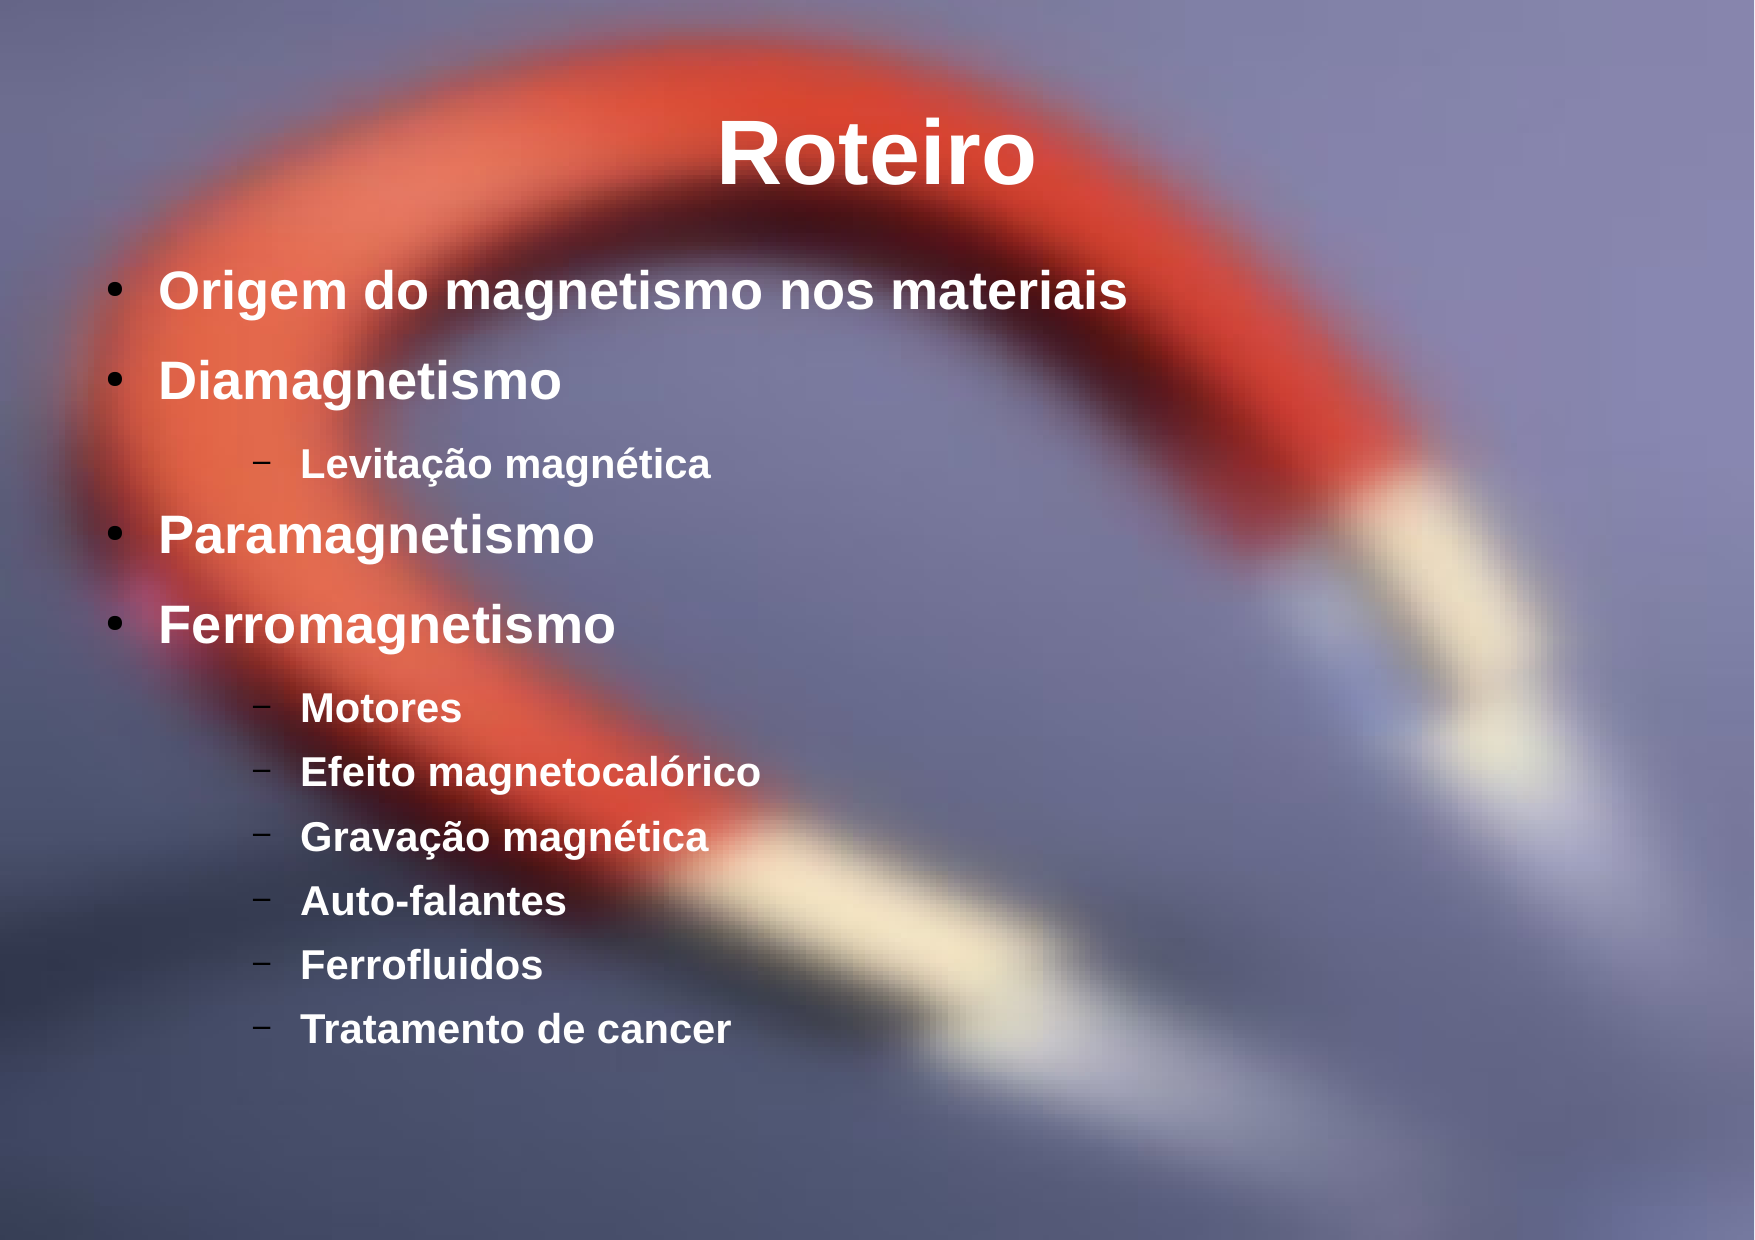

# Roteiro
Origem do magnetismo nos materiais
Diamagnetismo
Levitação magnética
Paramagnetismo
Ferromagnetismo
Motores
Efeito magnetocalórico
Gravação magnética
Auto-falantes
Ferrofluidos
Tratamento de cancer